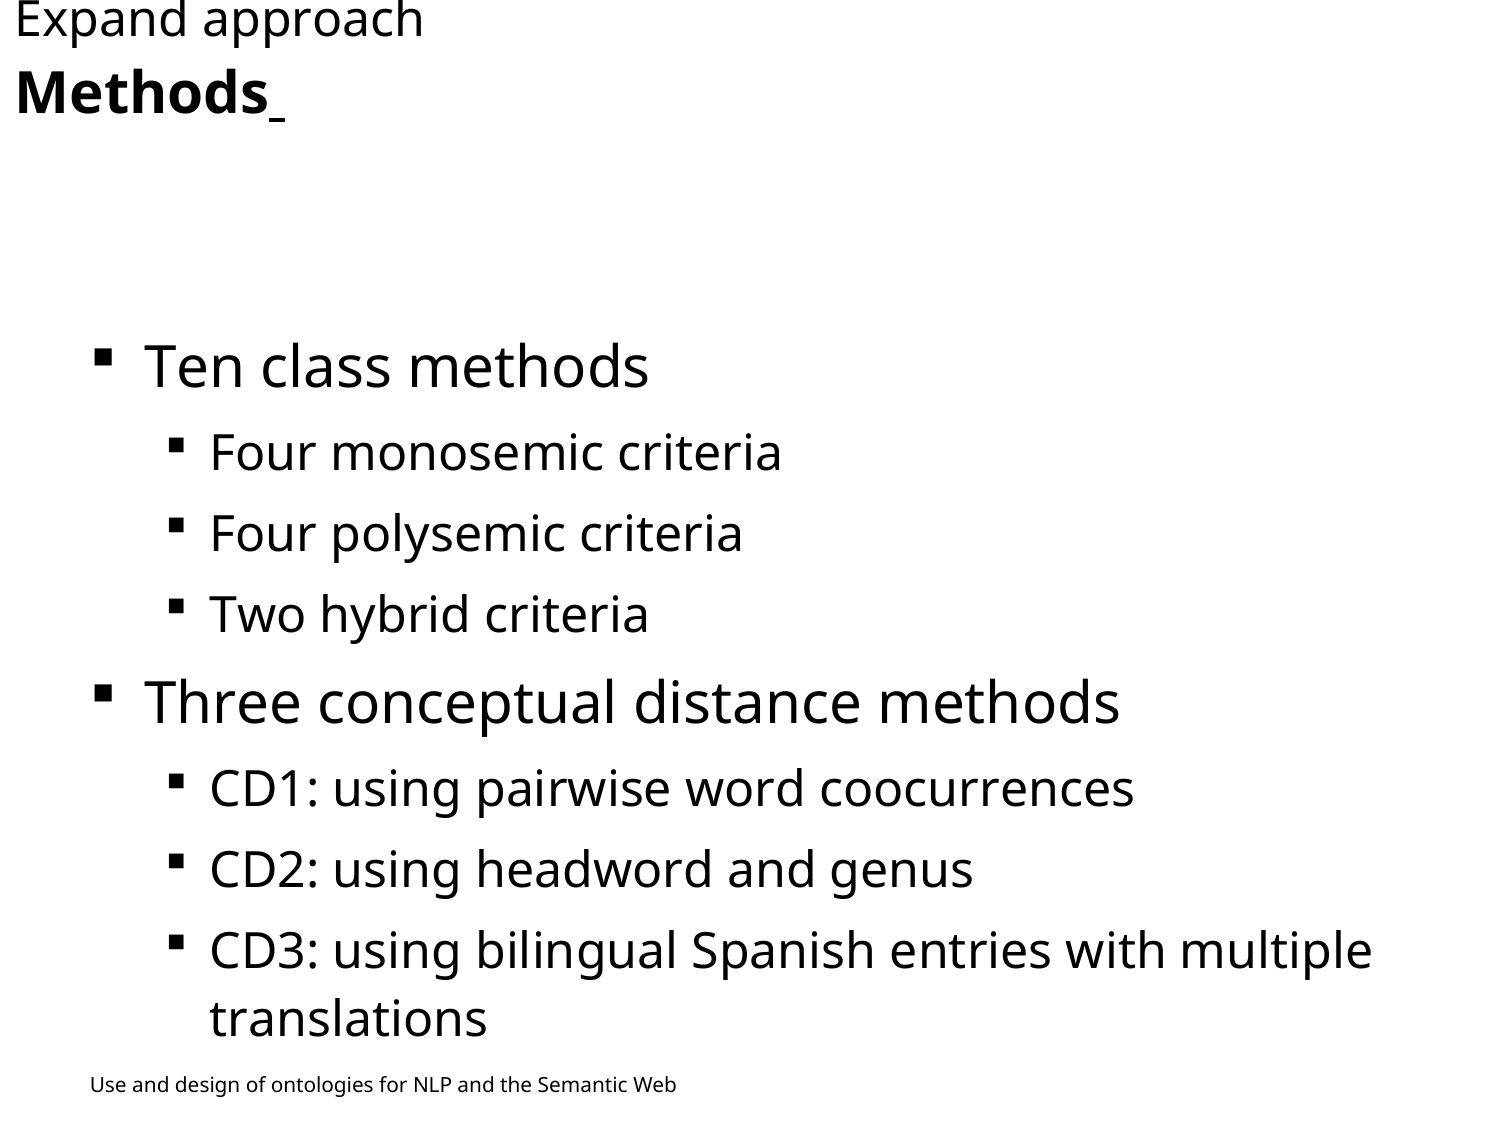

Expand approach
Methods
# Ten class methods
Four monosemic criteria
Four polysemic criteria
Two hybrid criteria
Three conceptual distance methods
CD1: using pairwise word coocurrences
CD2: using headword and genus
CD3: using bilingual Spanish entries with multiple translations